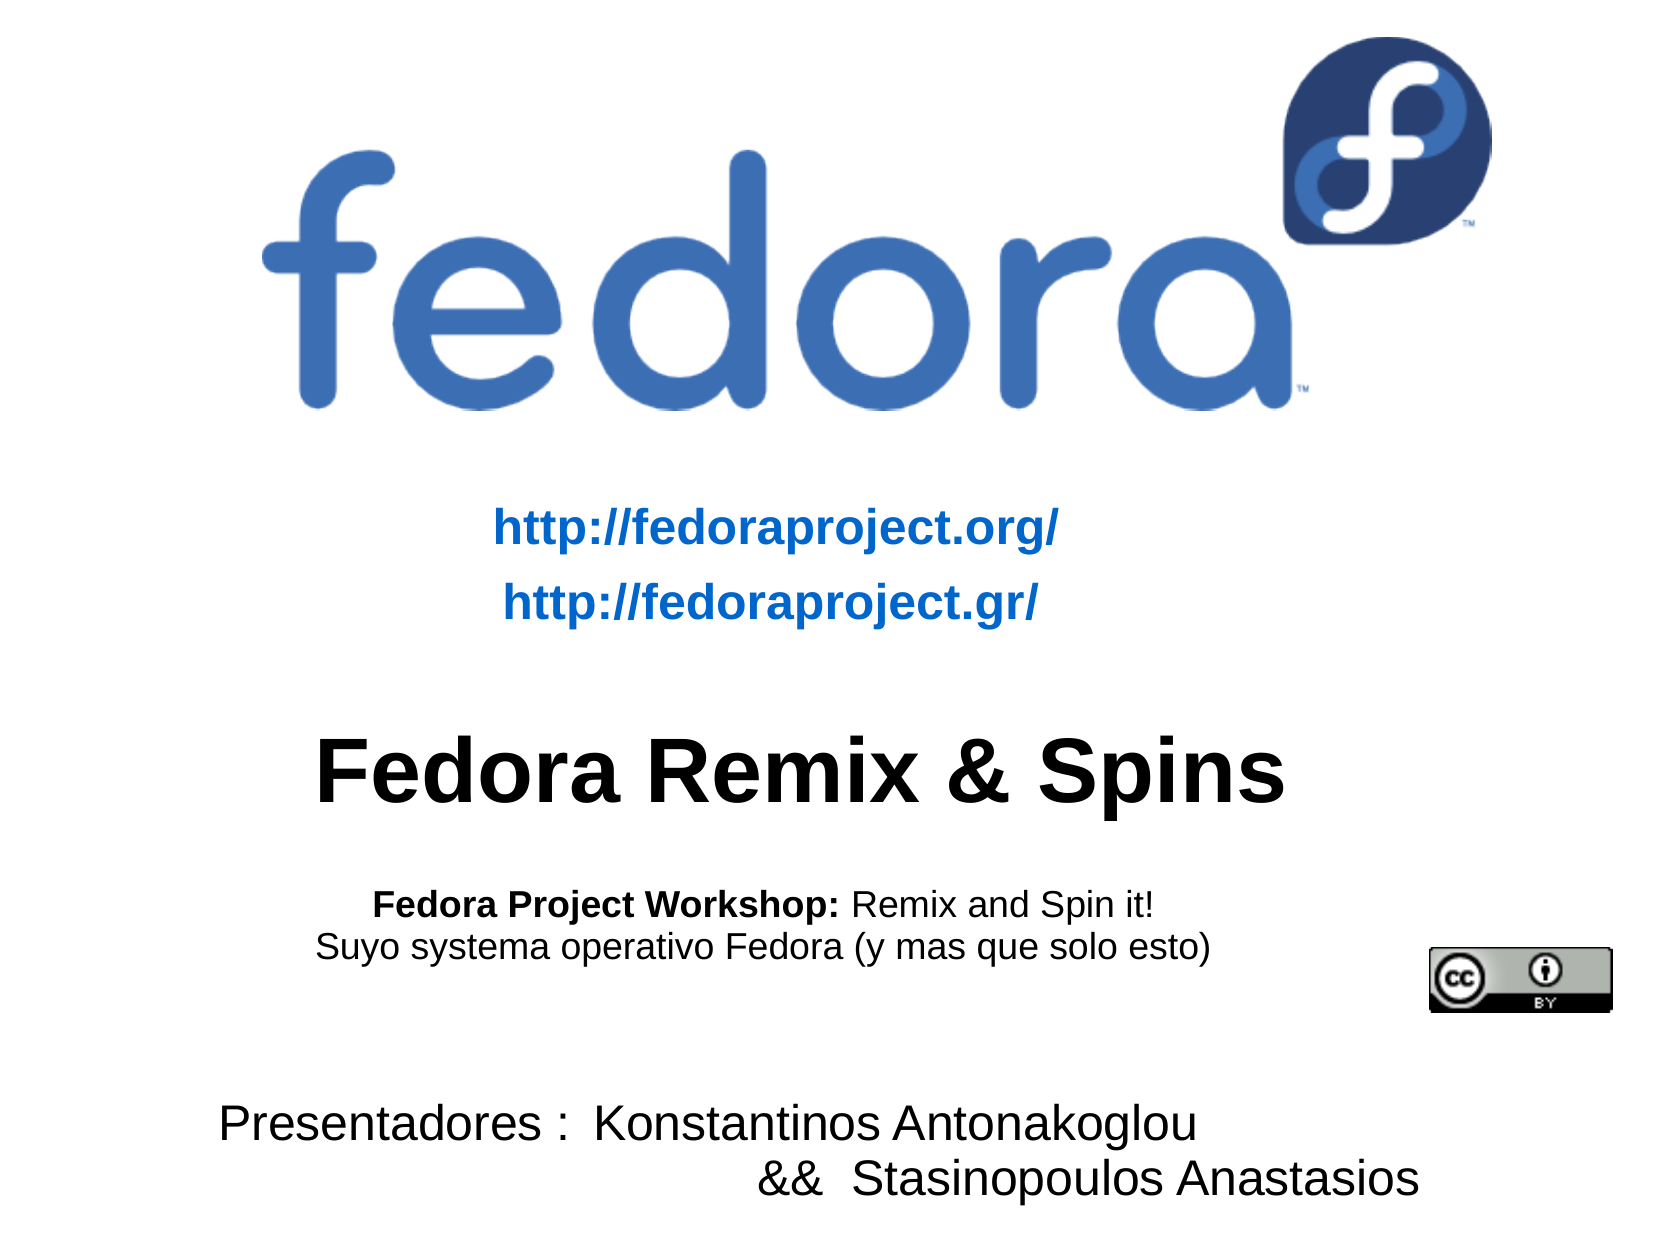

http://fedoraproject.org/
http://fedoraproject.gr/
Fedora Remix & Spins
Fedora Project Workshop: Remix and Spin it!
Suyo systema operativo Fedora (y mas que solo esto)
Presentadores :	Konstantinos Antonakoglou
							 && Stasinopoulos Anastasios